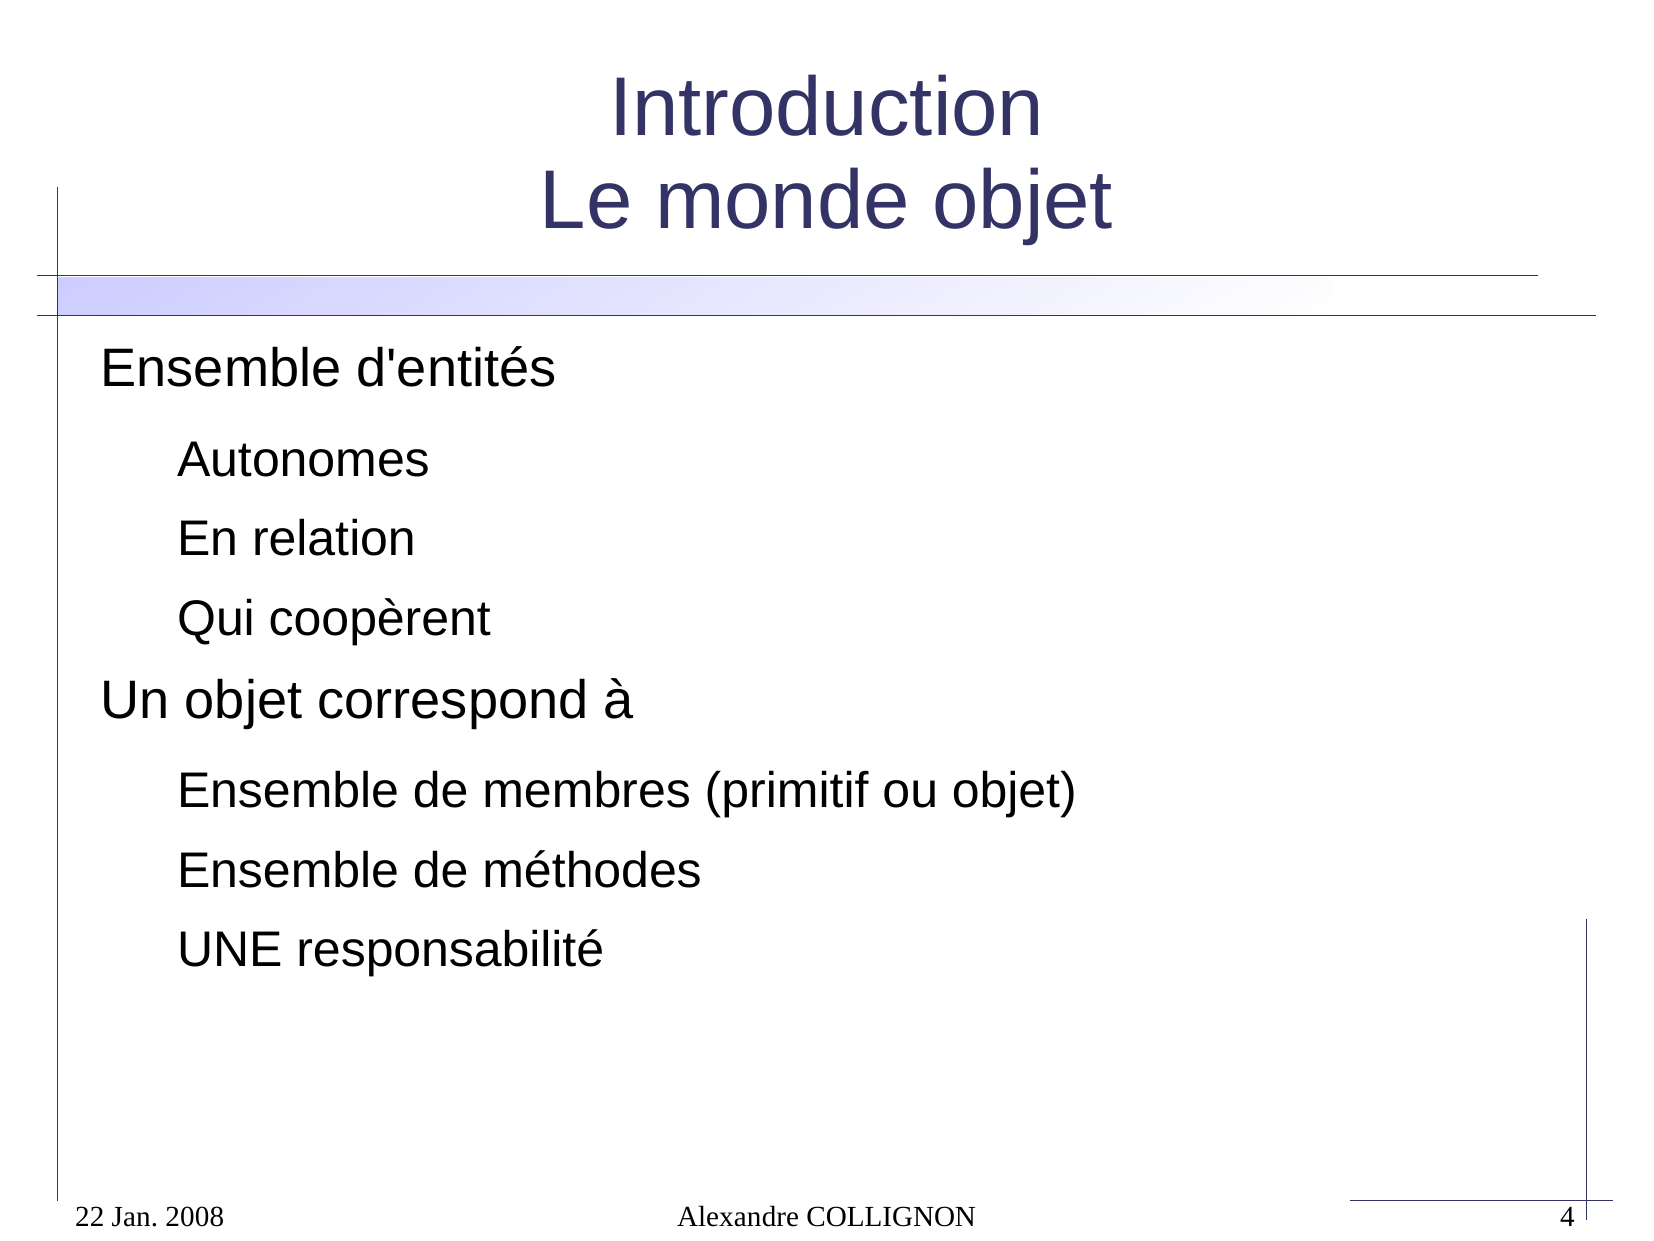

# Introduction Le monde objet
Ensemble d'entités
Autonomes
En relation
Qui coopèrent
Un objet correspond à
Ensemble de membres (primitif ou objet)
Ensemble de méthodes
UNE responsabilité
22 Jan. 2008
Alexandre COLLIGNON
4